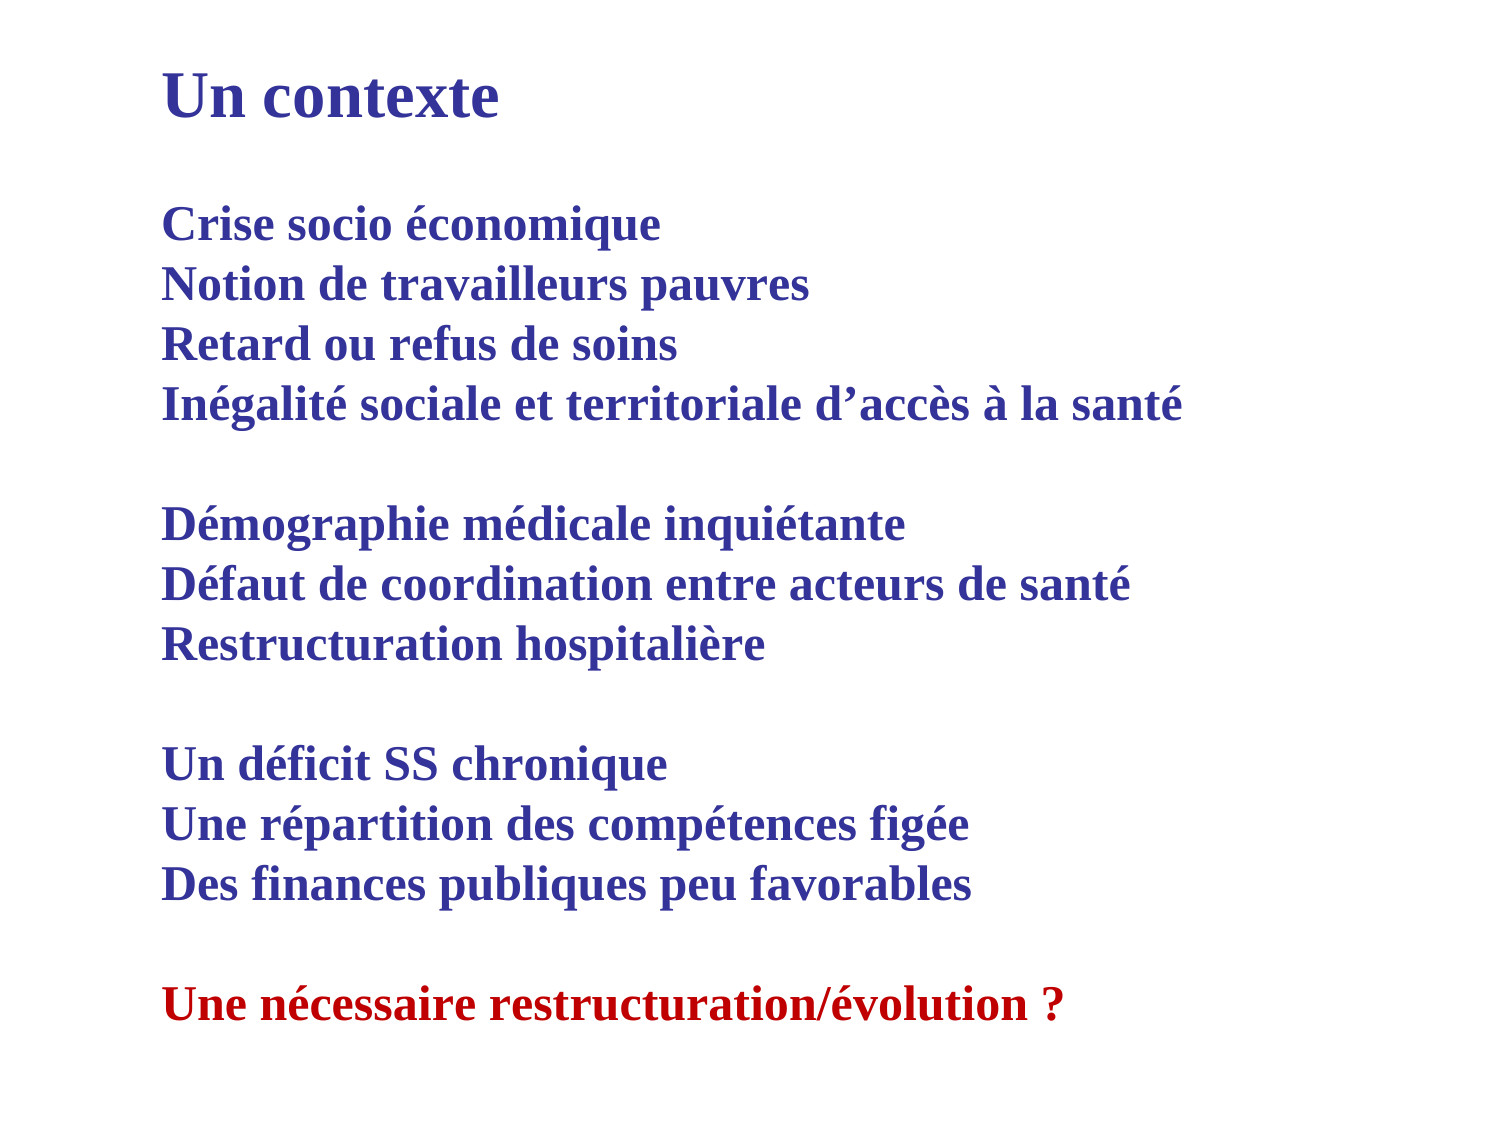

Un contexte
Crise socio économique
Notion de travailleurs pauvres
Retard ou refus de soins
Inégalité sociale et territoriale d’accès à la santé
Démographie médicale inquiétante
Défaut de coordination entre acteurs de santé
Restructuration hospitalière
Un déficit SS chronique
Une répartition des compétences figée
Des finances publiques peu favorables
Une nécessaire restructuration/évolution ?